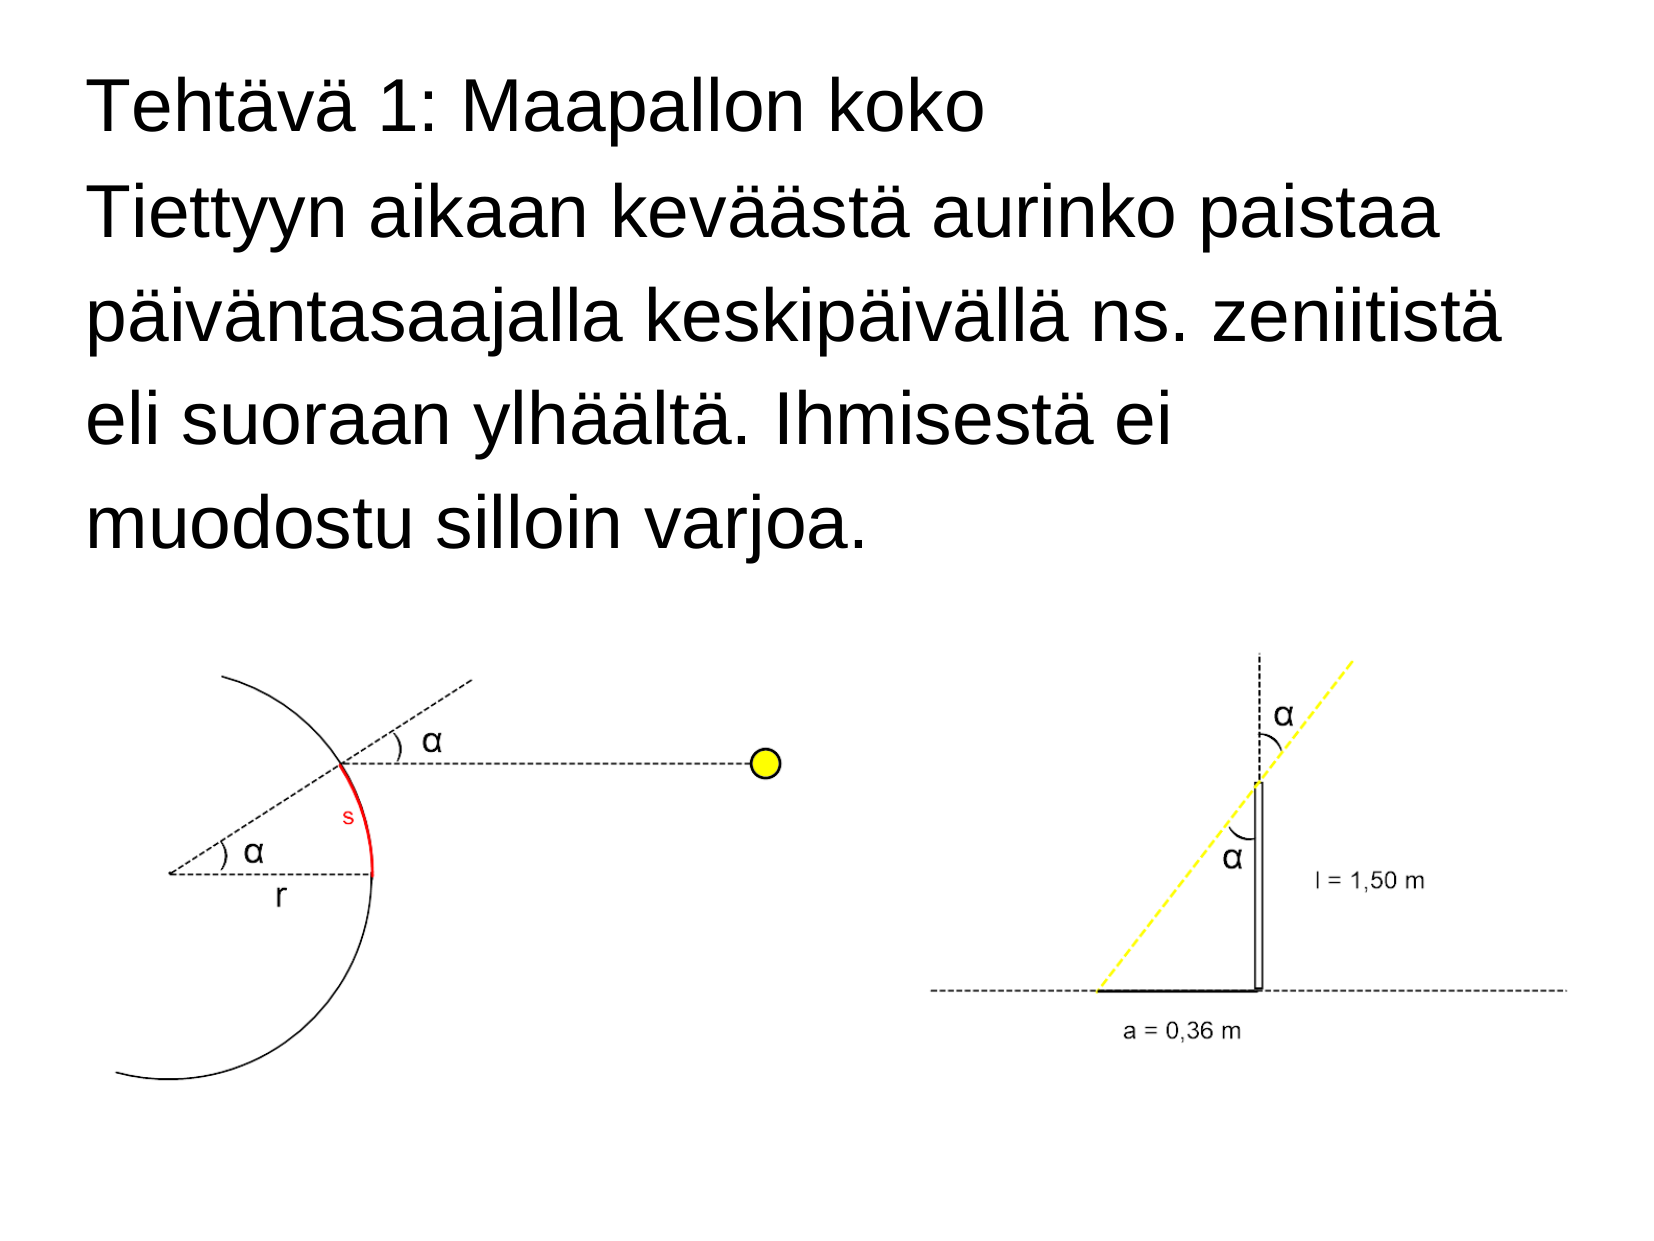

Tehtävä 1: Maapallon koko
Tiettyyn aikaan keväästä aurinko paistaa päiväntasaajalla keskipäivällä ns. zeniitistä eli suoraan ylhäältä. Ihmisestä ei muodostu silloin varjoa.